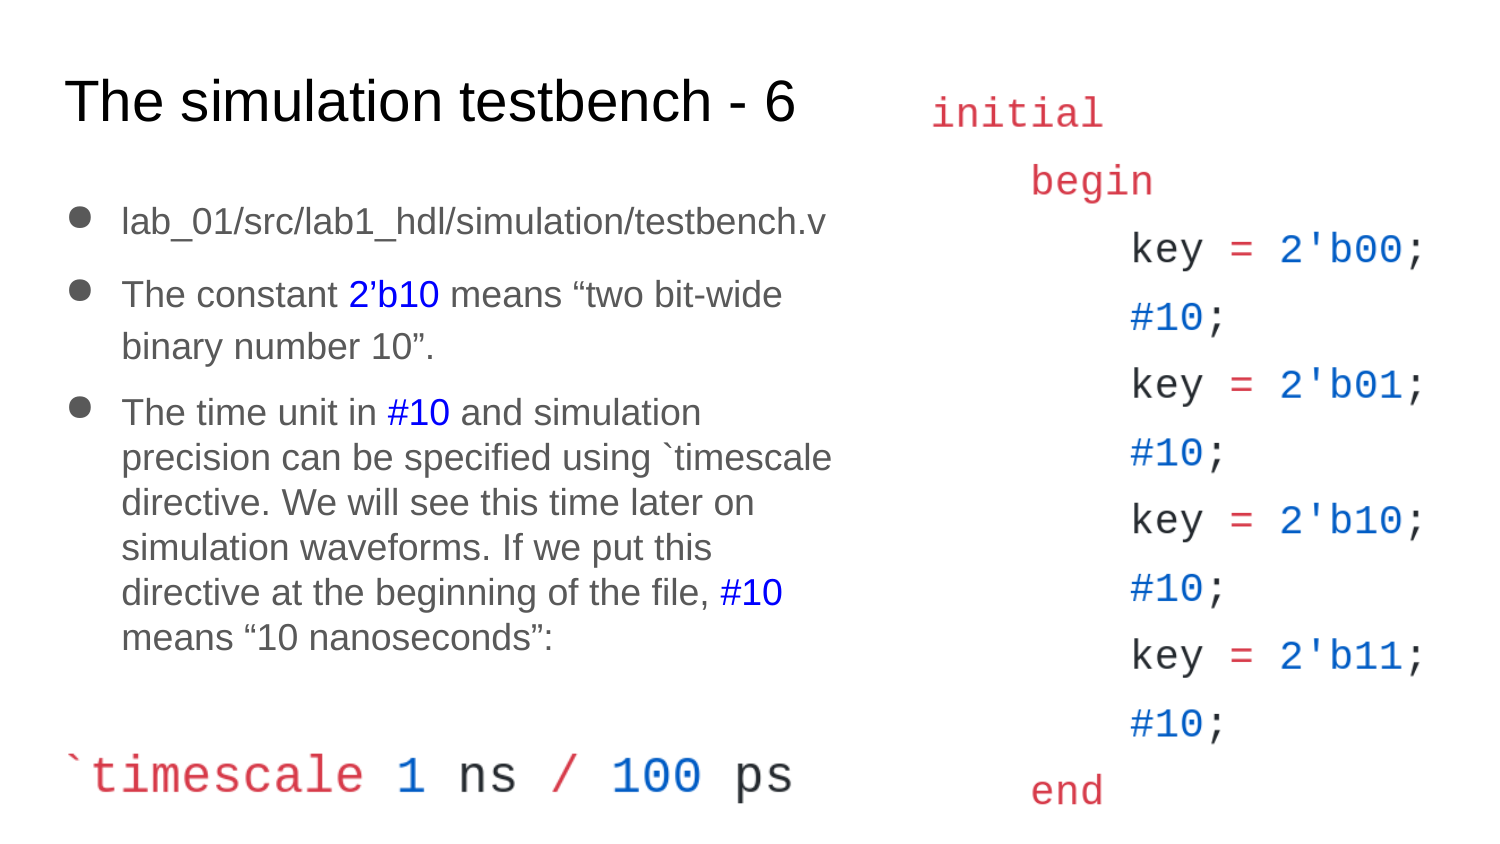

# The simulation testbench - 6
lab_01/src/lab1_hdl/simulation/testbench.v
The constant 2’b10 means “two bit-wide binary number 10”.
The time unit in #10 and simulation precision can be specified using `timescale directive. We will see this time later on simulation waveforms. If we put this directive at the beginning of the file, #10 means “10 nanoseconds”: